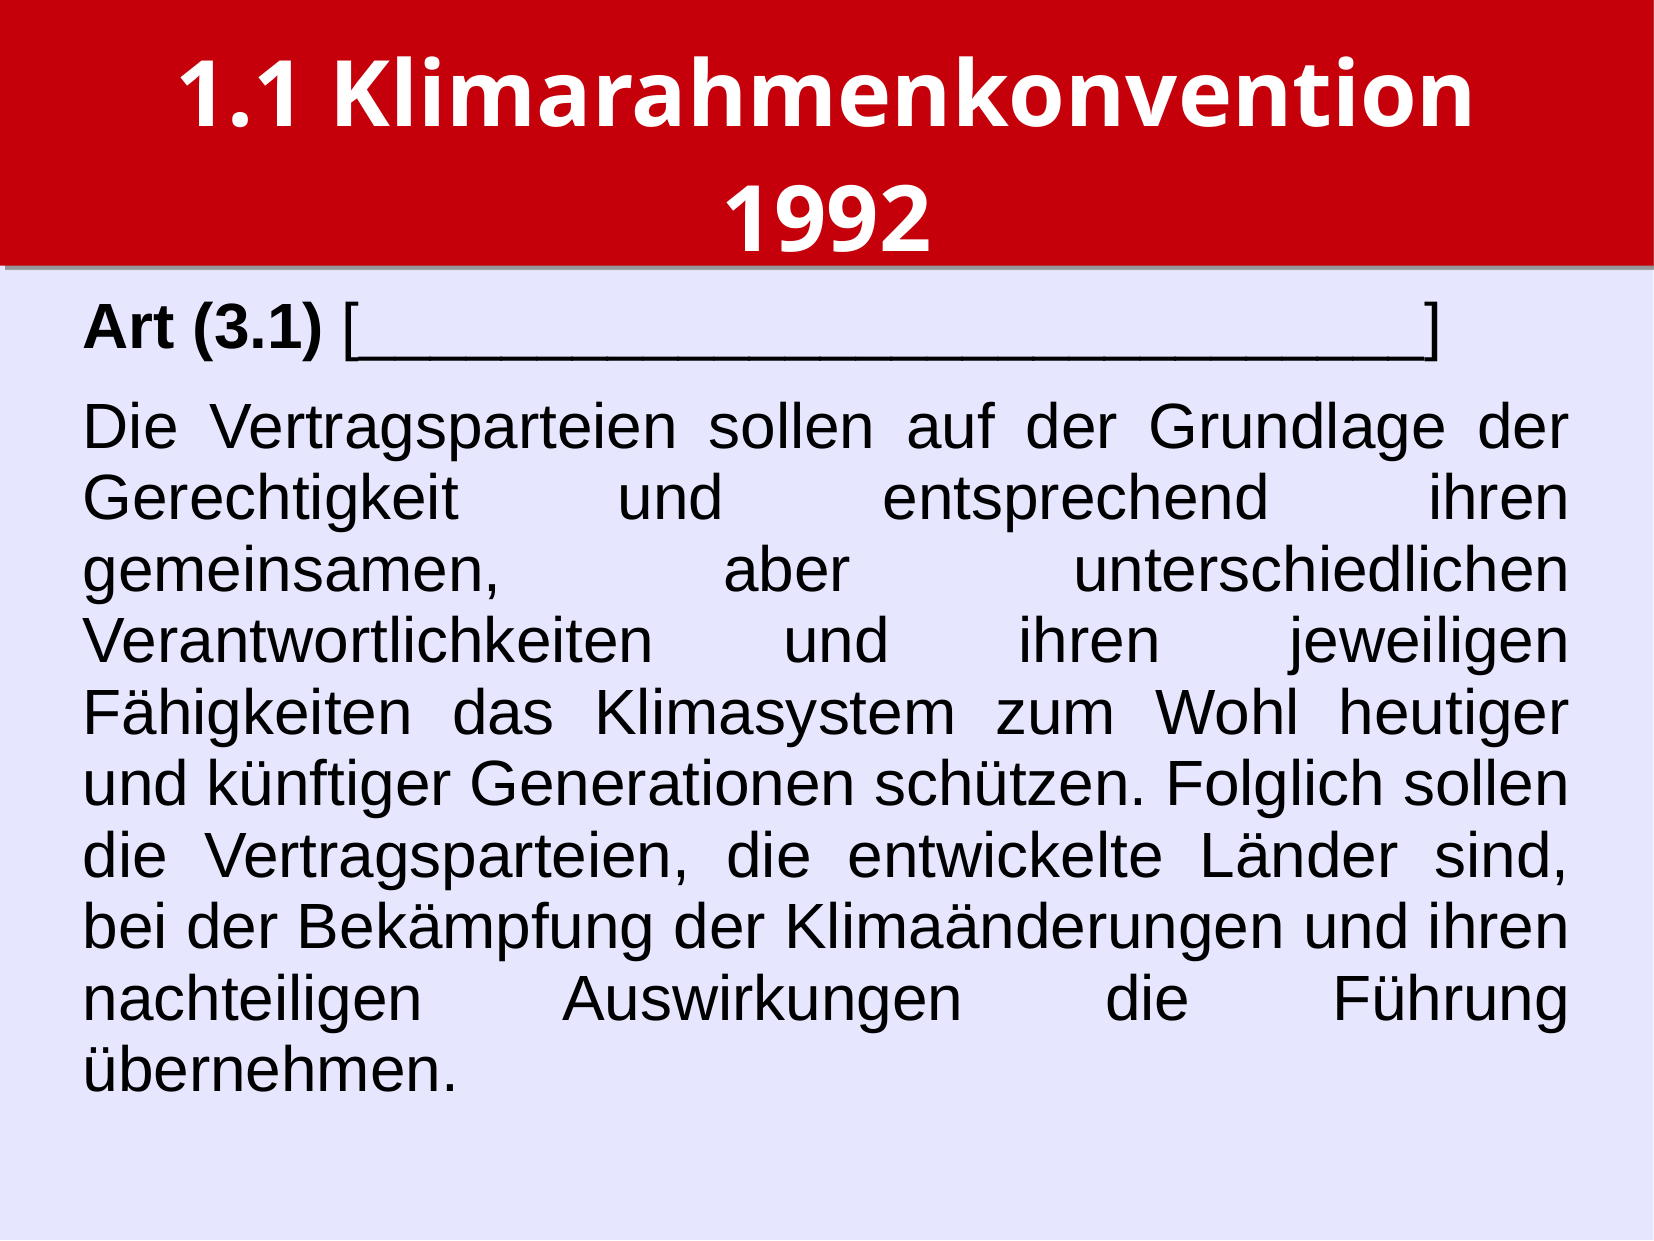

# 1.1 Klimarahmenkonvention 1992
Art (3.1) [______________________________]
Die Vertragsparteien sollen auf der Grundlage der Gerechtigkeit und entsprechend ihren gemeinsamen, aber unterschiedlichen Verantwortlichkeiten und ihren jeweiligen Fähigkeiten das Klimasystem zum Wohl heutiger und künftiger Generationen schützen. Folglich sollen die Vertragsparteien, die entwickelte Länder sind, bei der Bekämpfung der Klimaänderungen und ihren nachteiligen Auswirkungen die Führung übernehmen.